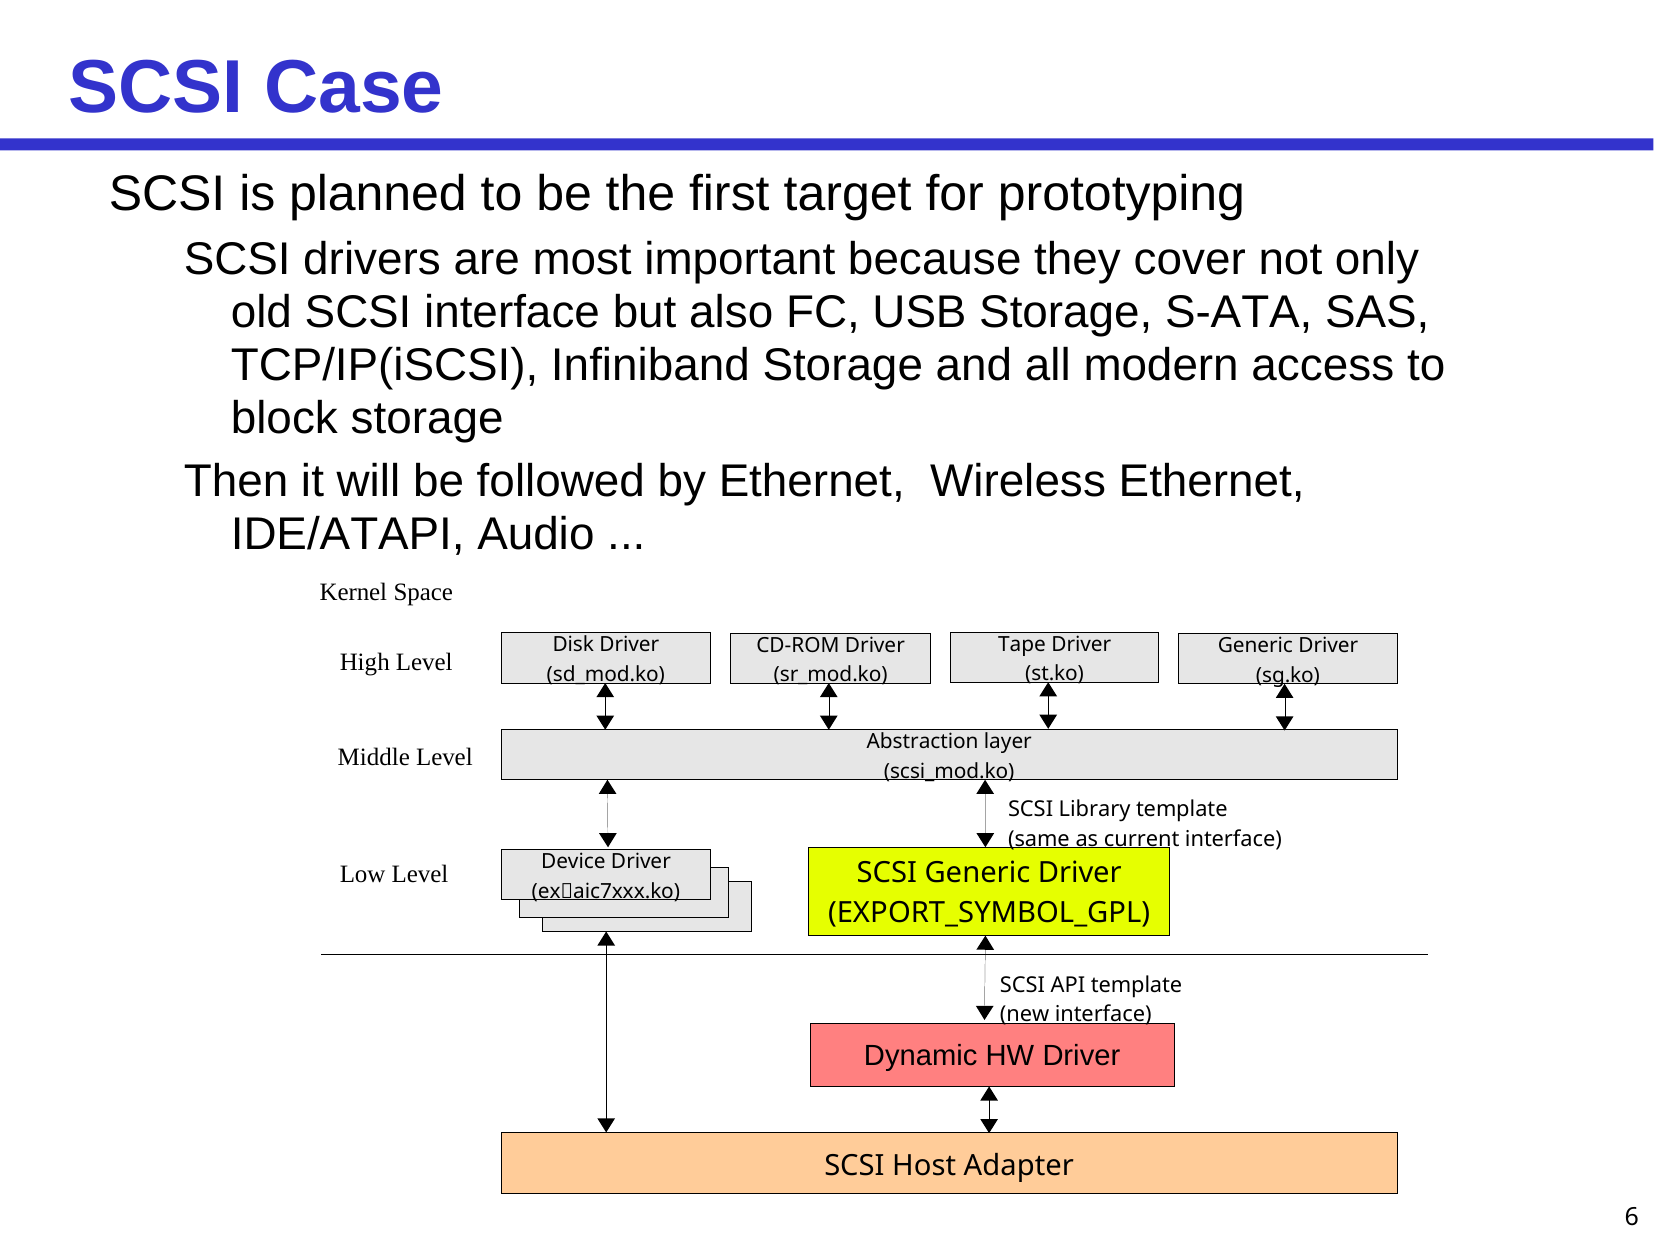

# SCSI Case
SCSI is planned to be the first target for prototyping
SCSI drivers are most important because they cover not only old SCSI interface but also FC, USB Storage, S-ATA, SAS, TCP/IP(iSCSI), Infiniband Storage and all modern access to block storage
Then it will be followed by Ethernet, Wireless Ethernet, IDE/ATAPI, Audio ...
Kernel Space
Tape Driver
(st.ko)
Disk Driver
(sd_mod.ko)
CD-ROM Driver
(sr_mod.ko)
Generic Driver
(sg.ko)
High Level
Abstraction layer
(scsi_mod.ko)
Middle Level
SCSI Library template
(same as current interface)
SCSI Generic Driver
(EXPORT_SYMBOL_GPL)
Device Driver
(ex：aic7xxx.ko)
Low Level
SCSI API template
(new interface)
Dynamic HW Driver
SCSI Host Adapter